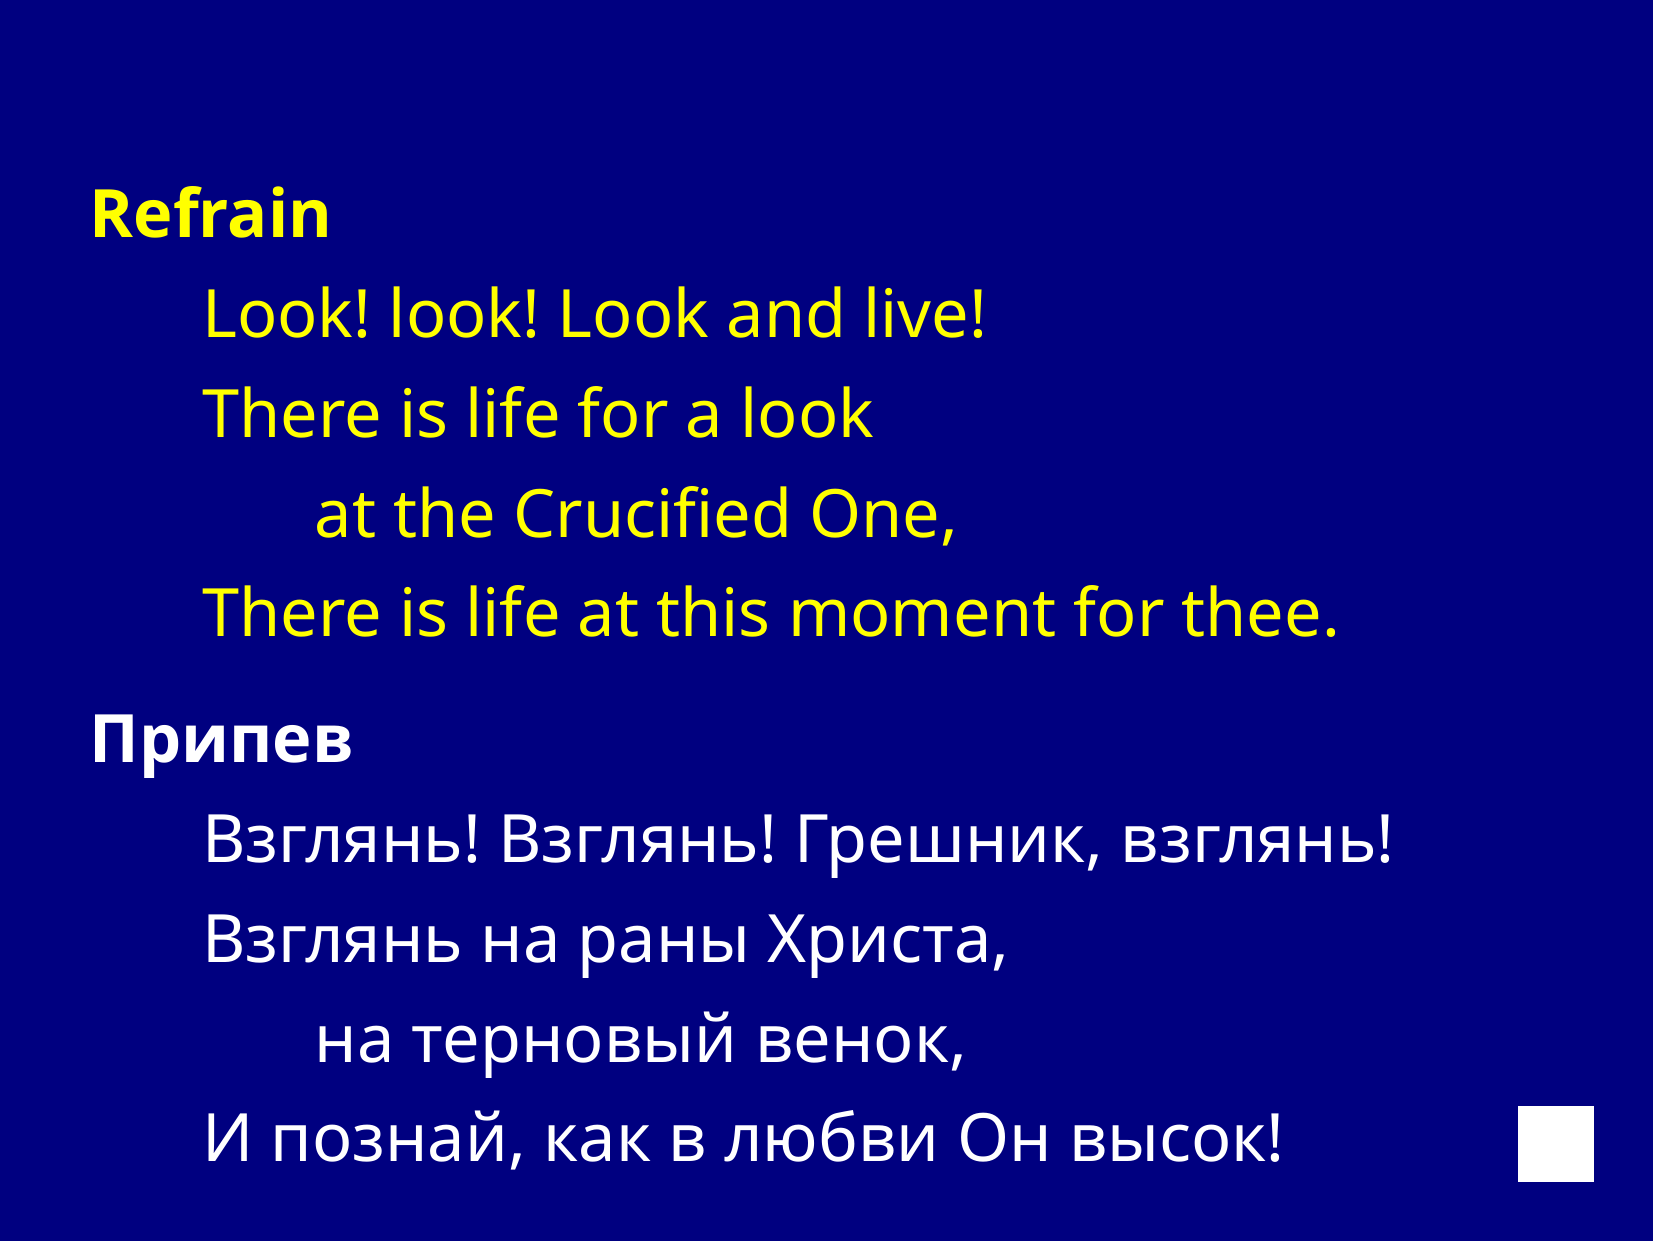

Refrain
	Look! look! Look and live!
	There is life for a look
		at the Crucified One,
	There is life at this moment for thee.
Припев
	Взглянь! Взглянь! Грешник, взглянь!
	Взглянь на раны Христа,
		на терновый венок,
	И познай, как в любви Он высок!